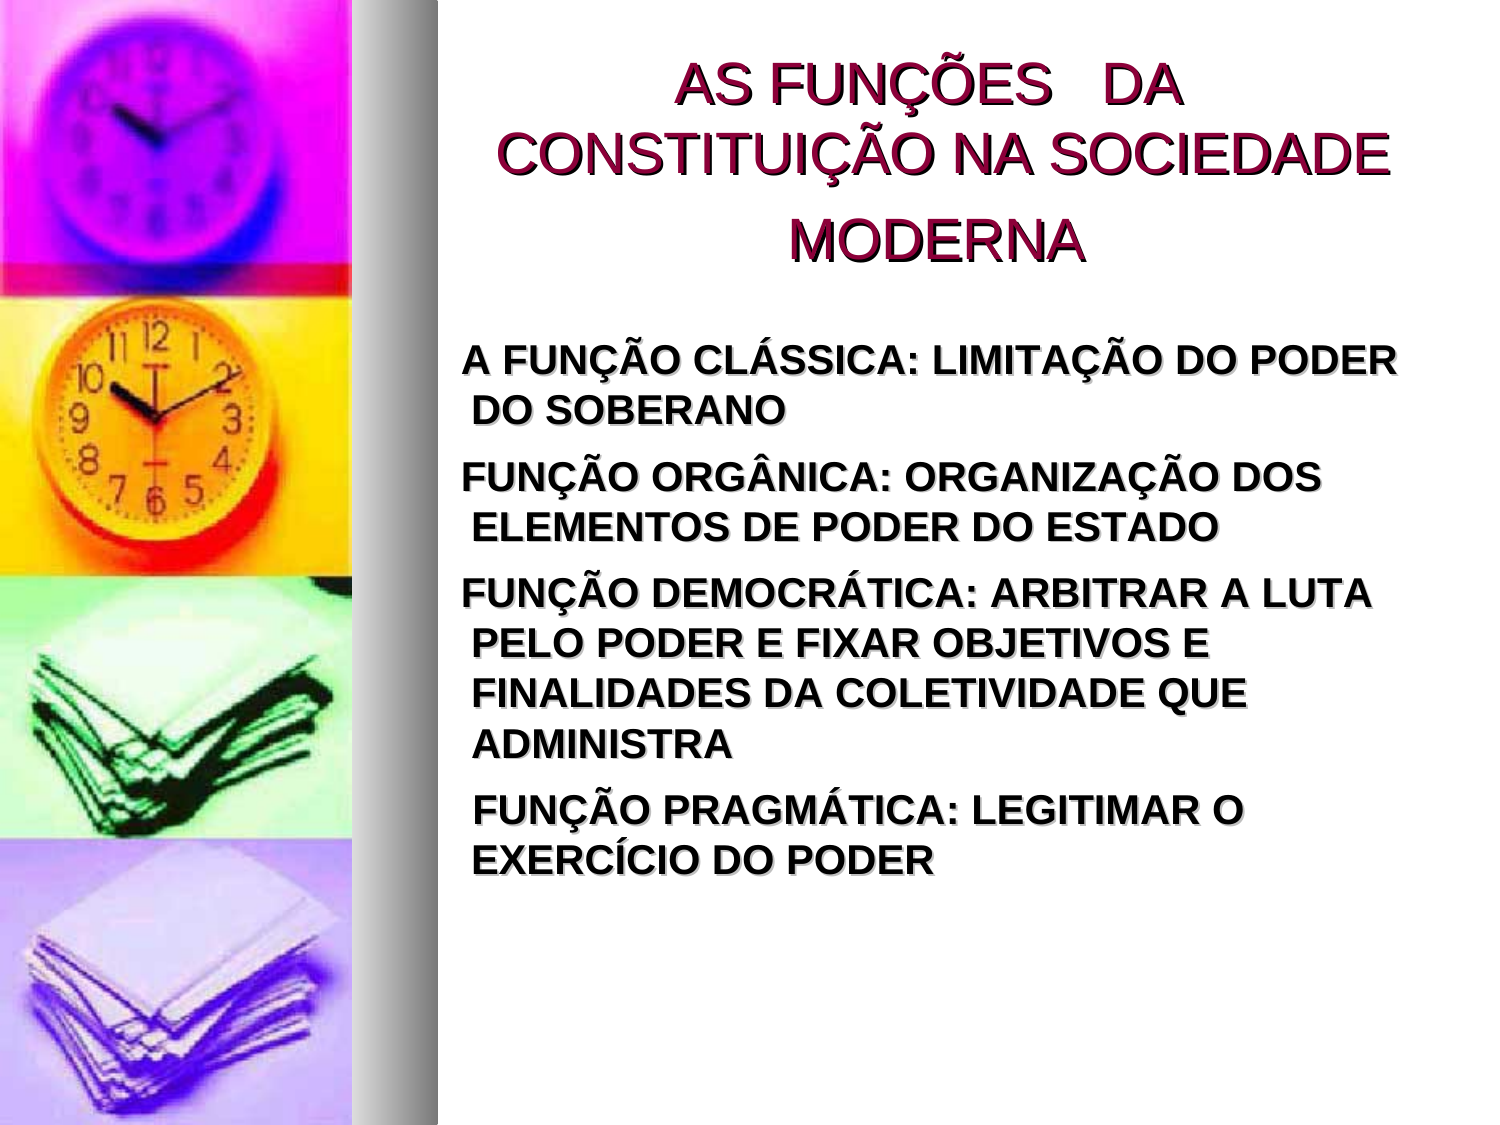

# AS FUNÇÕES DA CONSTITUIÇÃO NA SOCIEDADE MODERNA
 A FUNÇÃO CLÁSSICA: LIMITAÇÃO DO PODER DO SOBERANO
 FUNÇÃO ORGÂNICA: ORGANIZAÇÃO DOS ELEMENTOS DE PODER DO ESTADO
 FUNÇÃO DEMOCRÁTICA: ARBITRAR A LUTA PELO PODER E FIXAR OBJETIVOS E FINALIDADES DA COLETIVIDADE QUE ADMINISTRA
 FUNÇÃO PRAGMÁTICA: LEGITIMAR O EXERCÍCIO DO PODER